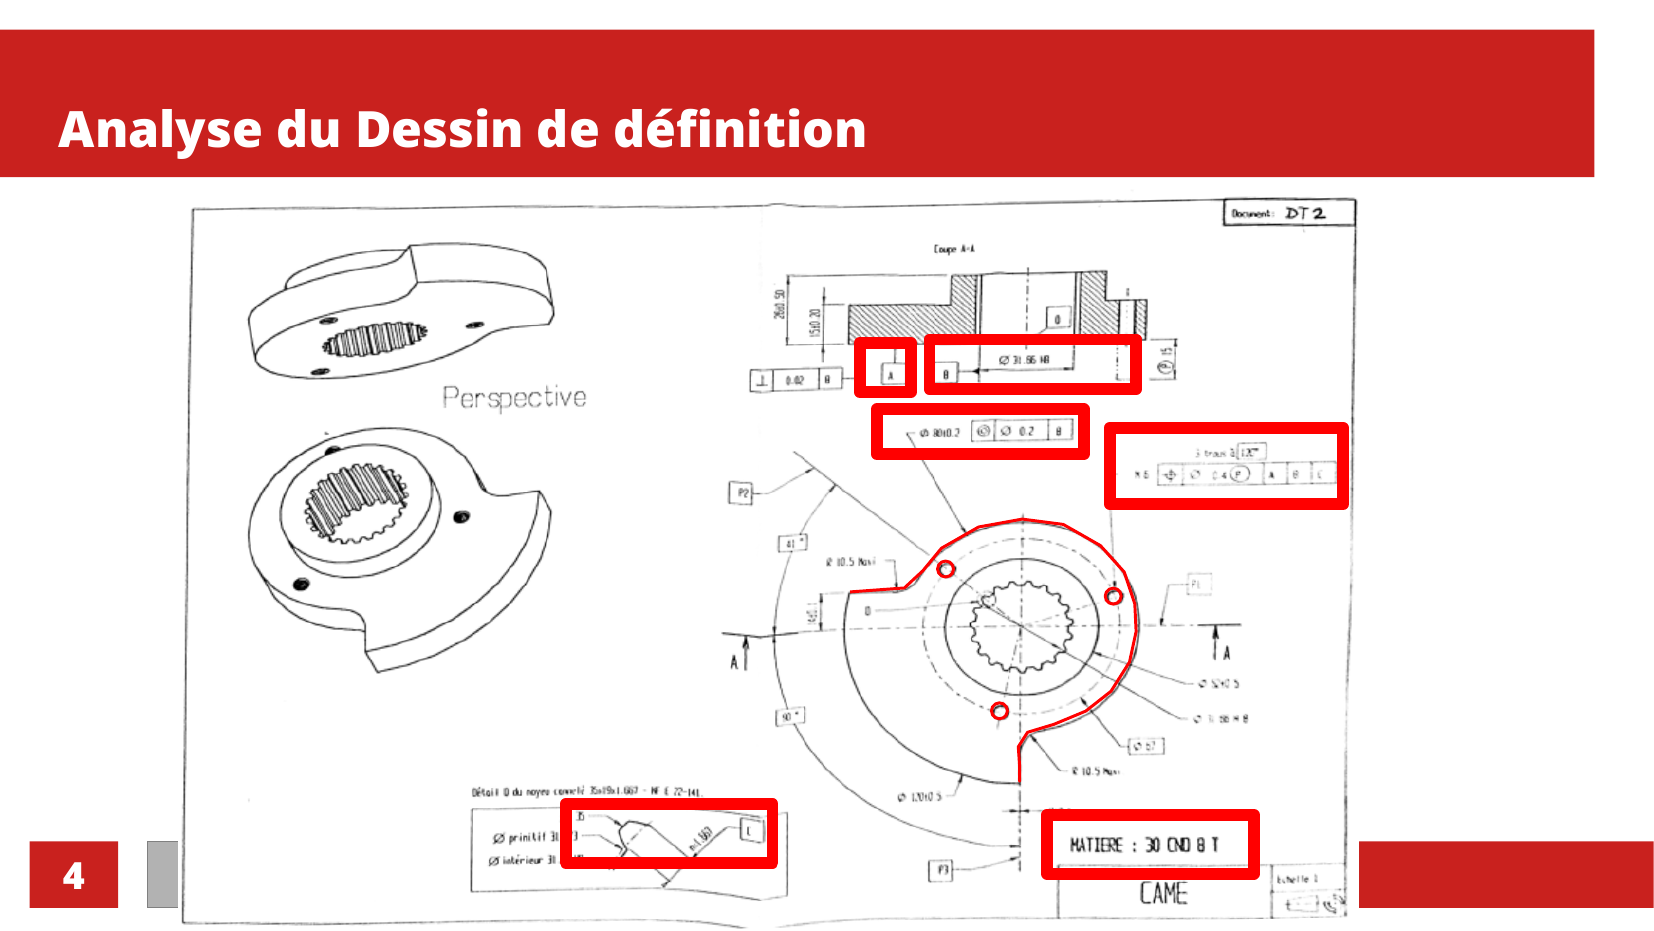

# Analyse du Dessin de définition
4